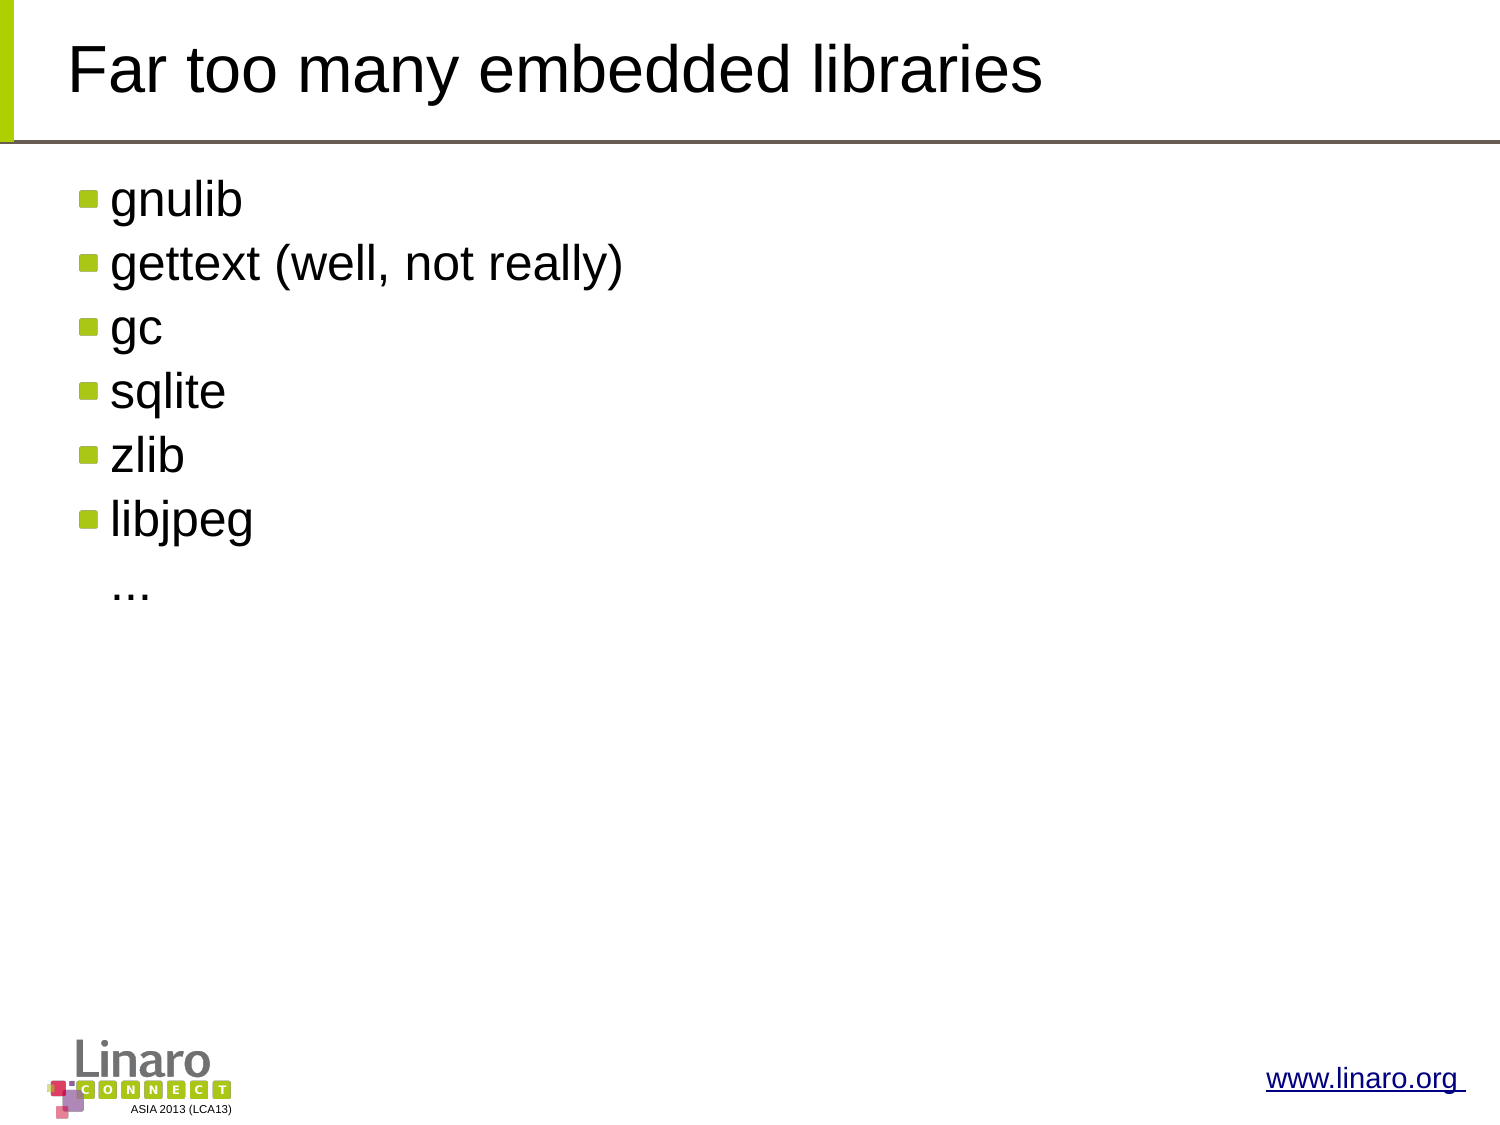

# Far too many embedded libraries
gnulib
gettext (well, not really)
gc
sqlite
zlib
libjpeg
...